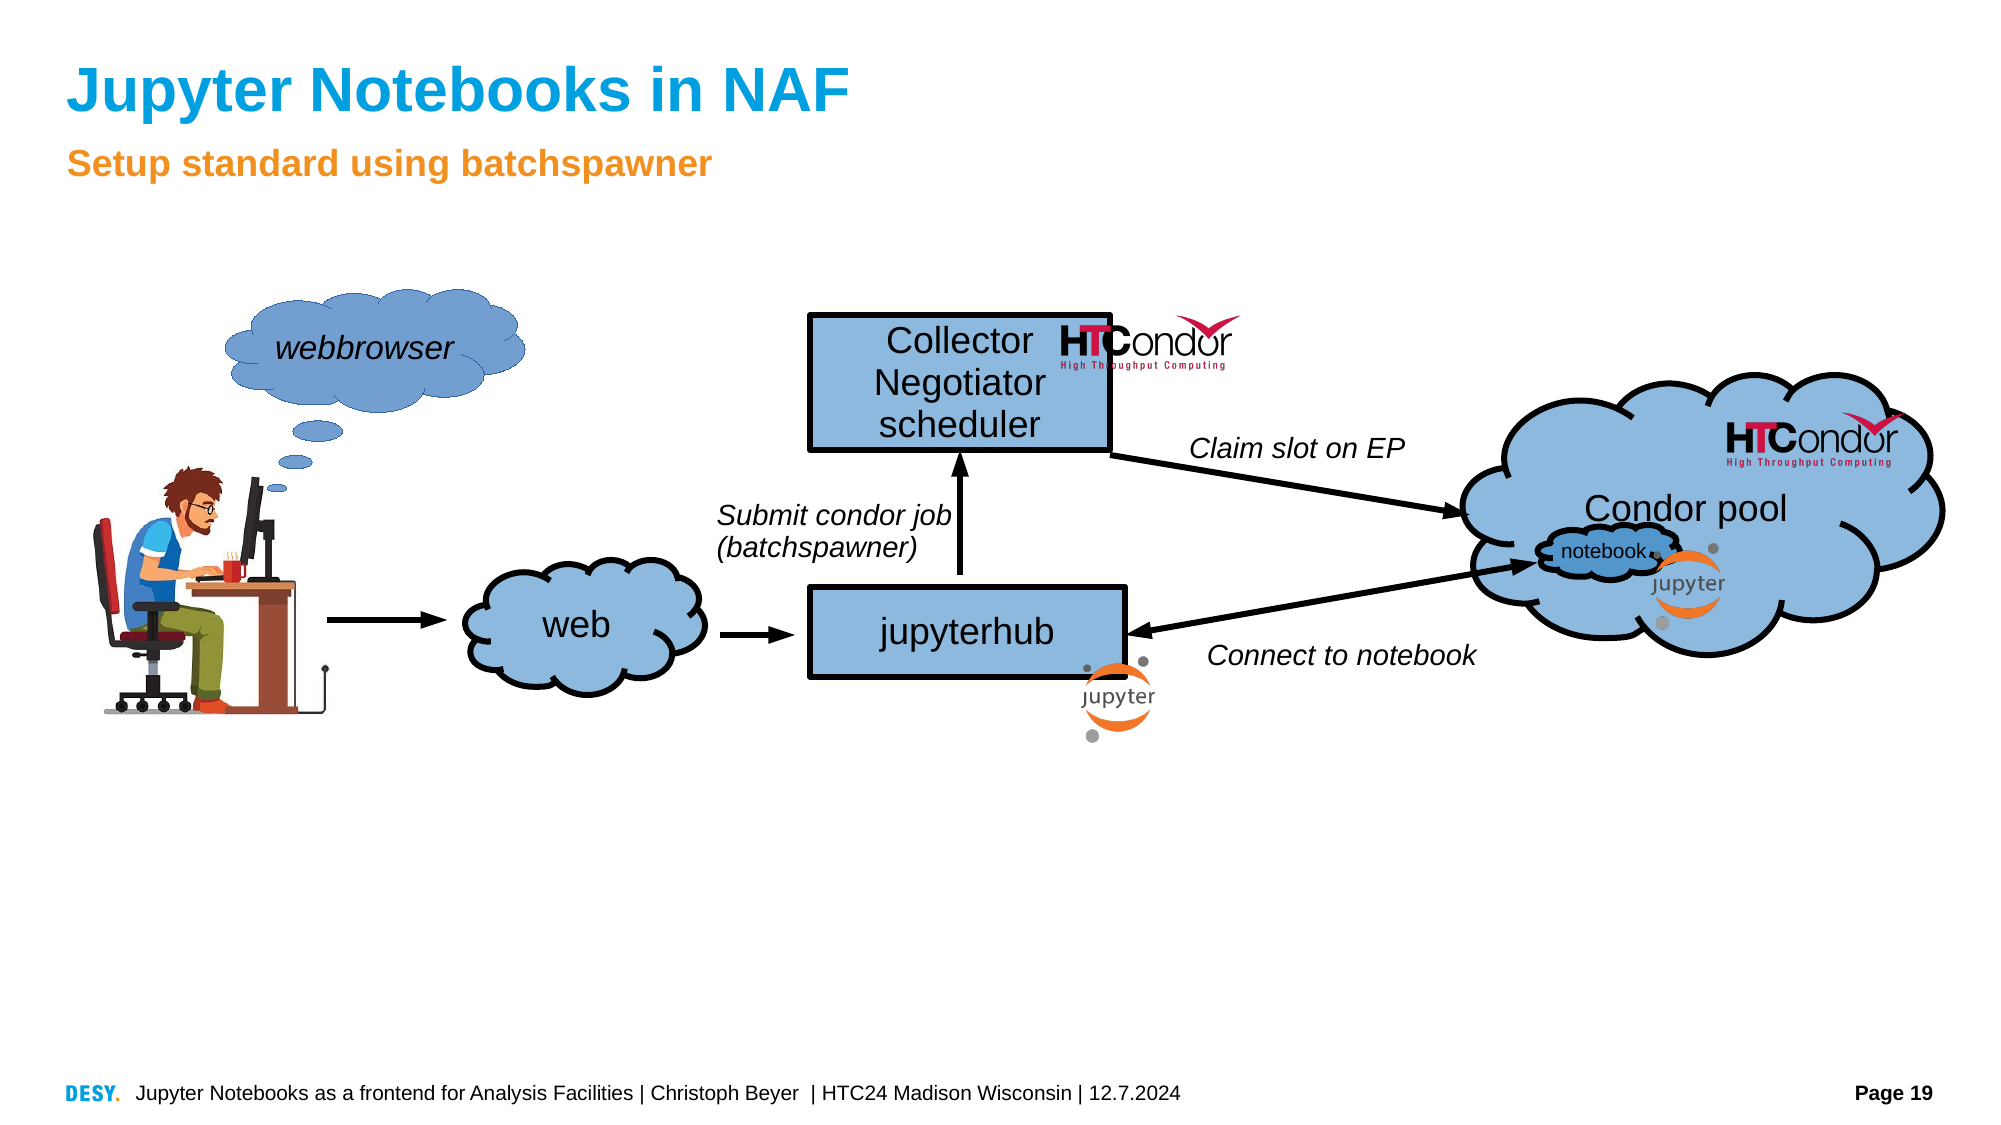

# Jupyter Notebooks in NAF
Setup standard using batchspawner
webbrowser
Collector
Negotiator
scheduler
Condor pool
Claim slot on EP
Submit condor job
(batchspawner)
notebook
web
jupyterhub
Connect to notebook
 Jupyter Notebooks as a frontend for Analysis Facilities | Christoph Beyer | HTC24 Madison Wisconsin | 12.7.2024